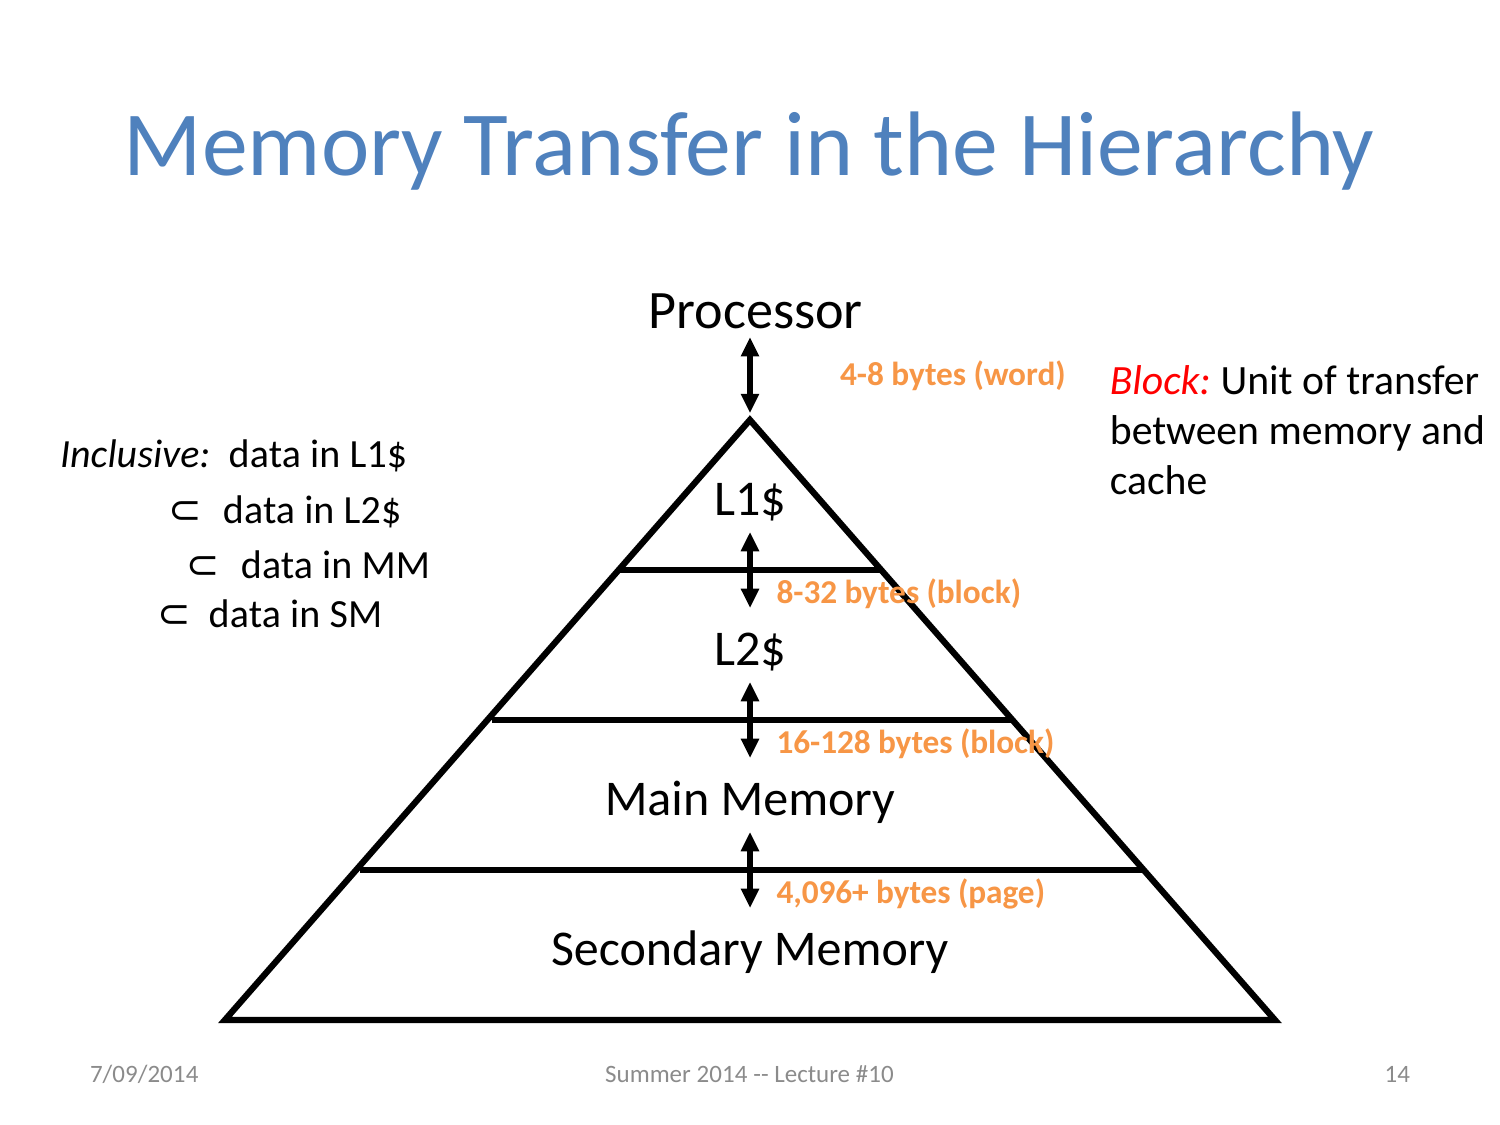

# Memory Transfer in the Hierarchy
Processor
L1$
L2$
Main Memory
Secondary Memory
 4-8 bytes (word)
8-32 bytes (block)
16-128 bytes (block)
4,096+ bytes (page)
Block: Unit of transfer between memory and cache
Inclusive: data in L1$
 ⊂ data in L2$
 ⊂ data in MM
 	⊂ data in SM
7/09/2014
Summer 2014 -- Lecture #10